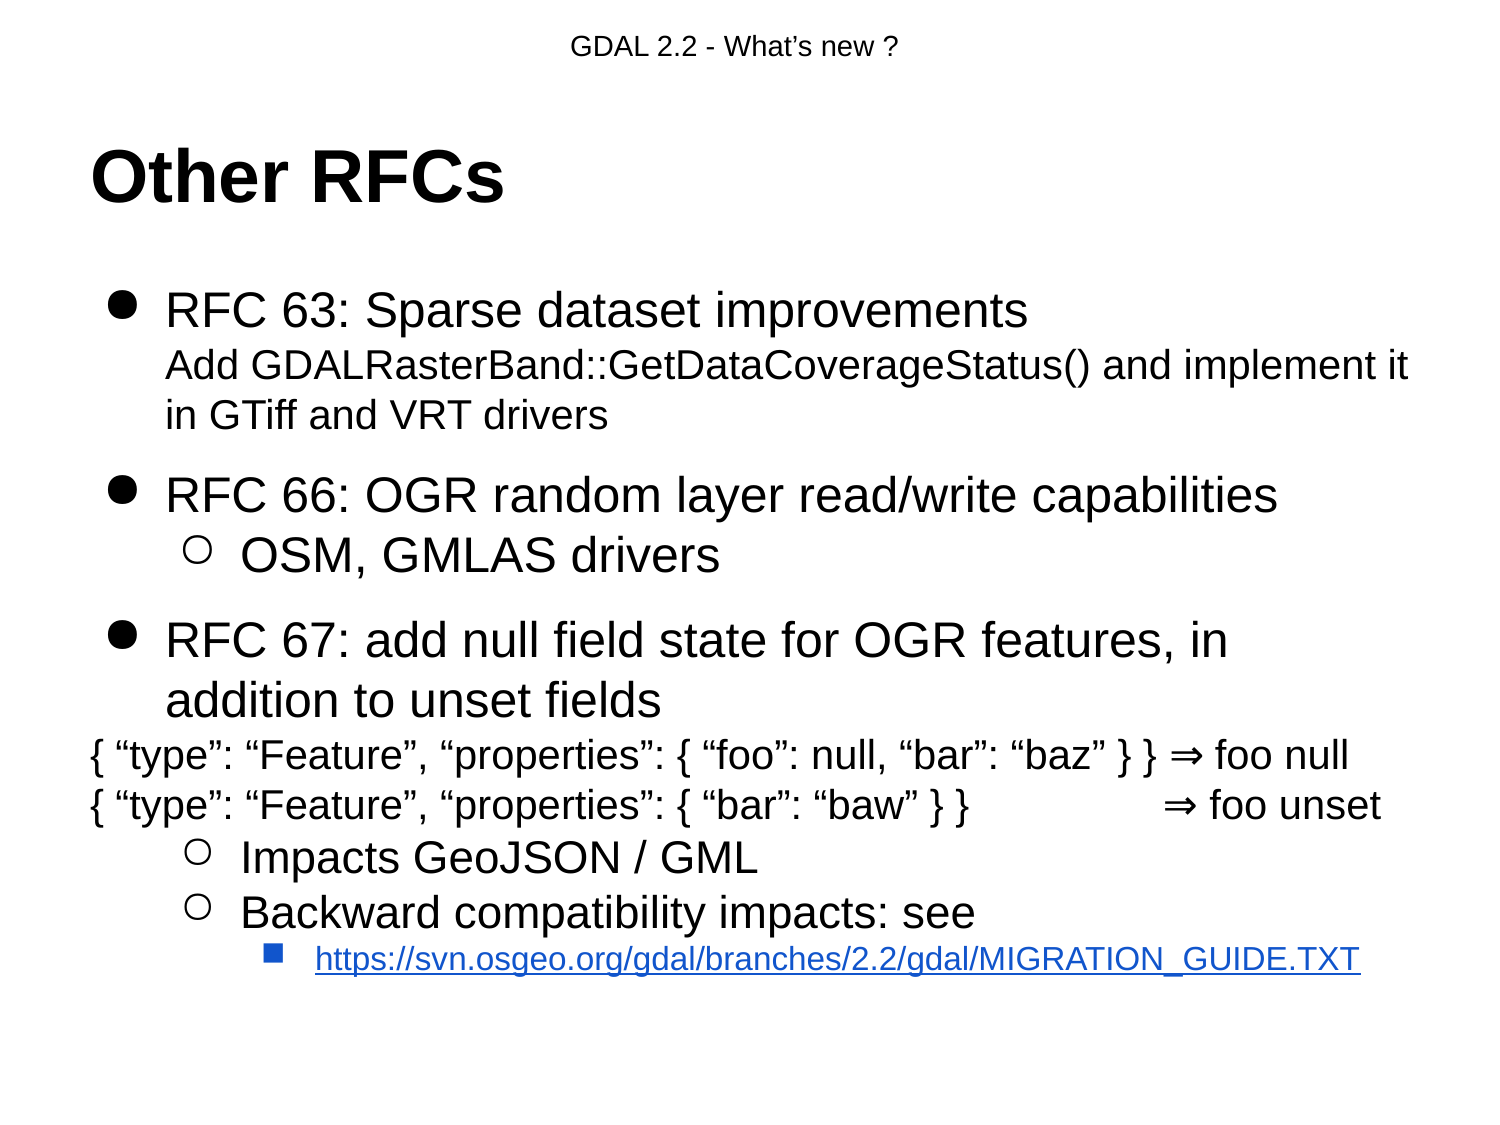

# Other RFCs
RFC 63: Sparse dataset improvements
Add GDALRasterBand::GetDataCoverageStatus() and implement it in GTiff and VRT drivers
​RFC 66: OGR random layer read/write capabilities
OSM, GMLAS drivers
​RFC 67: add null field state for OGR features, in addition to unset fields
{ “type”: “Feature”, “properties”: { “foo”: null, “bar”: “baz” } } ⇒ foo null
{ “type”: “Feature”, “properties”: { “bar”: “baw” } } 			 ⇒ foo unset
Impacts GeoJSON / GML
Backward compatibility impacts: see
https://svn.osgeo.org/gdal/branches/2.2/gdal/MIGRATION_GUIDE.TXT